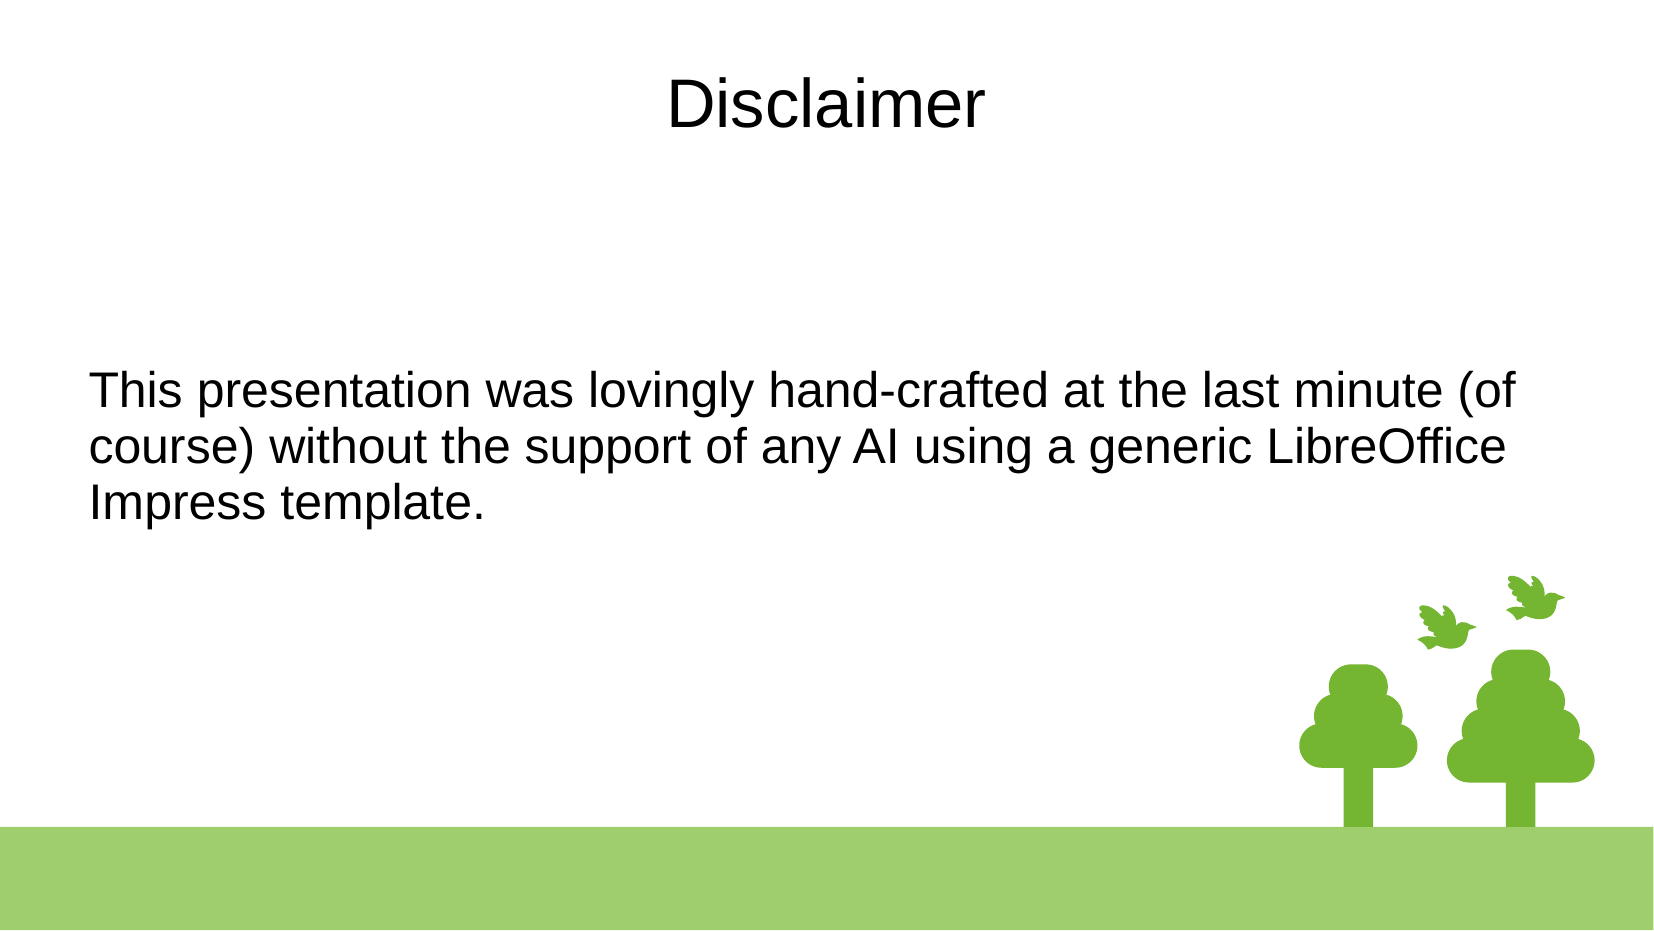

# Disclaimer
This presentation was lovingly hand-crafted at the last minute (of course) without the support of any AI using a generic LibreOffice Impress template.